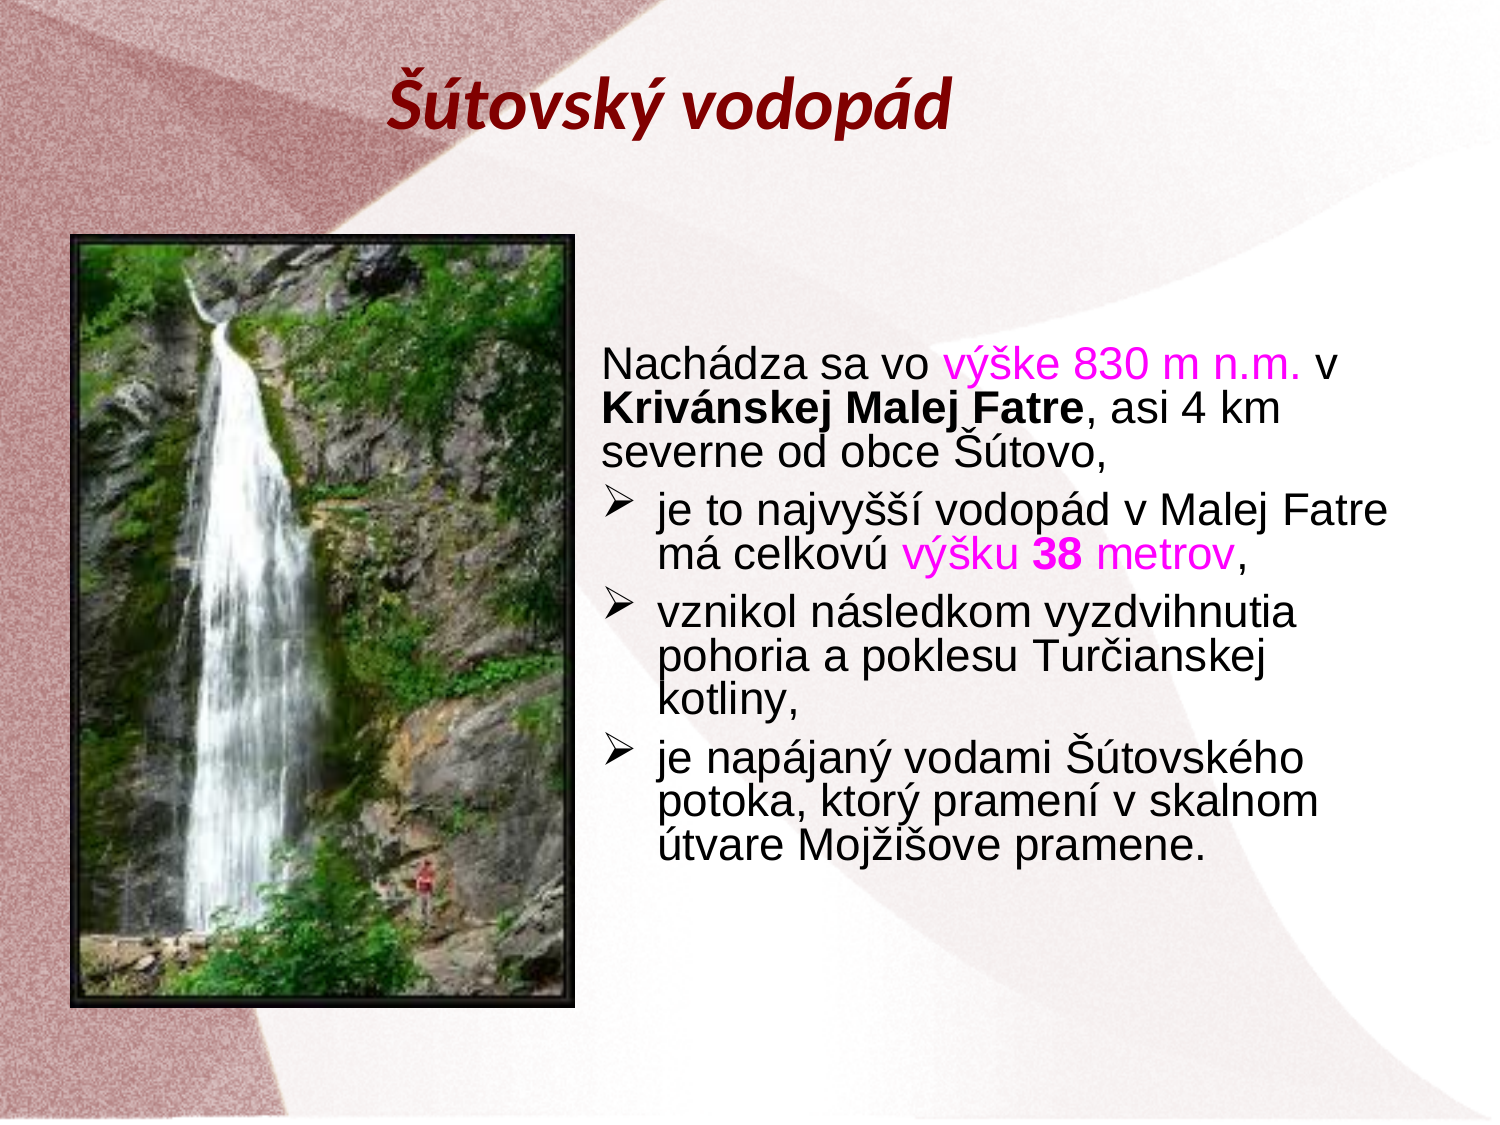

Šútovský vodopád
Nachádza sa vo výške 830 m n.m. v Krivánskej Malej Fatre, asi 4 km severne od obce Šútovo,
je to najvyšší vodopád v Malej Fatre má celkovú výšku 38 metrov,
vznikol následkom vyzdvihnutia pohoria a poklesu Turčianskej kotliny,
je napájaný vodami Šútovského potoka, ktorý pramení v skalnom útvare Mojžišove pramene.